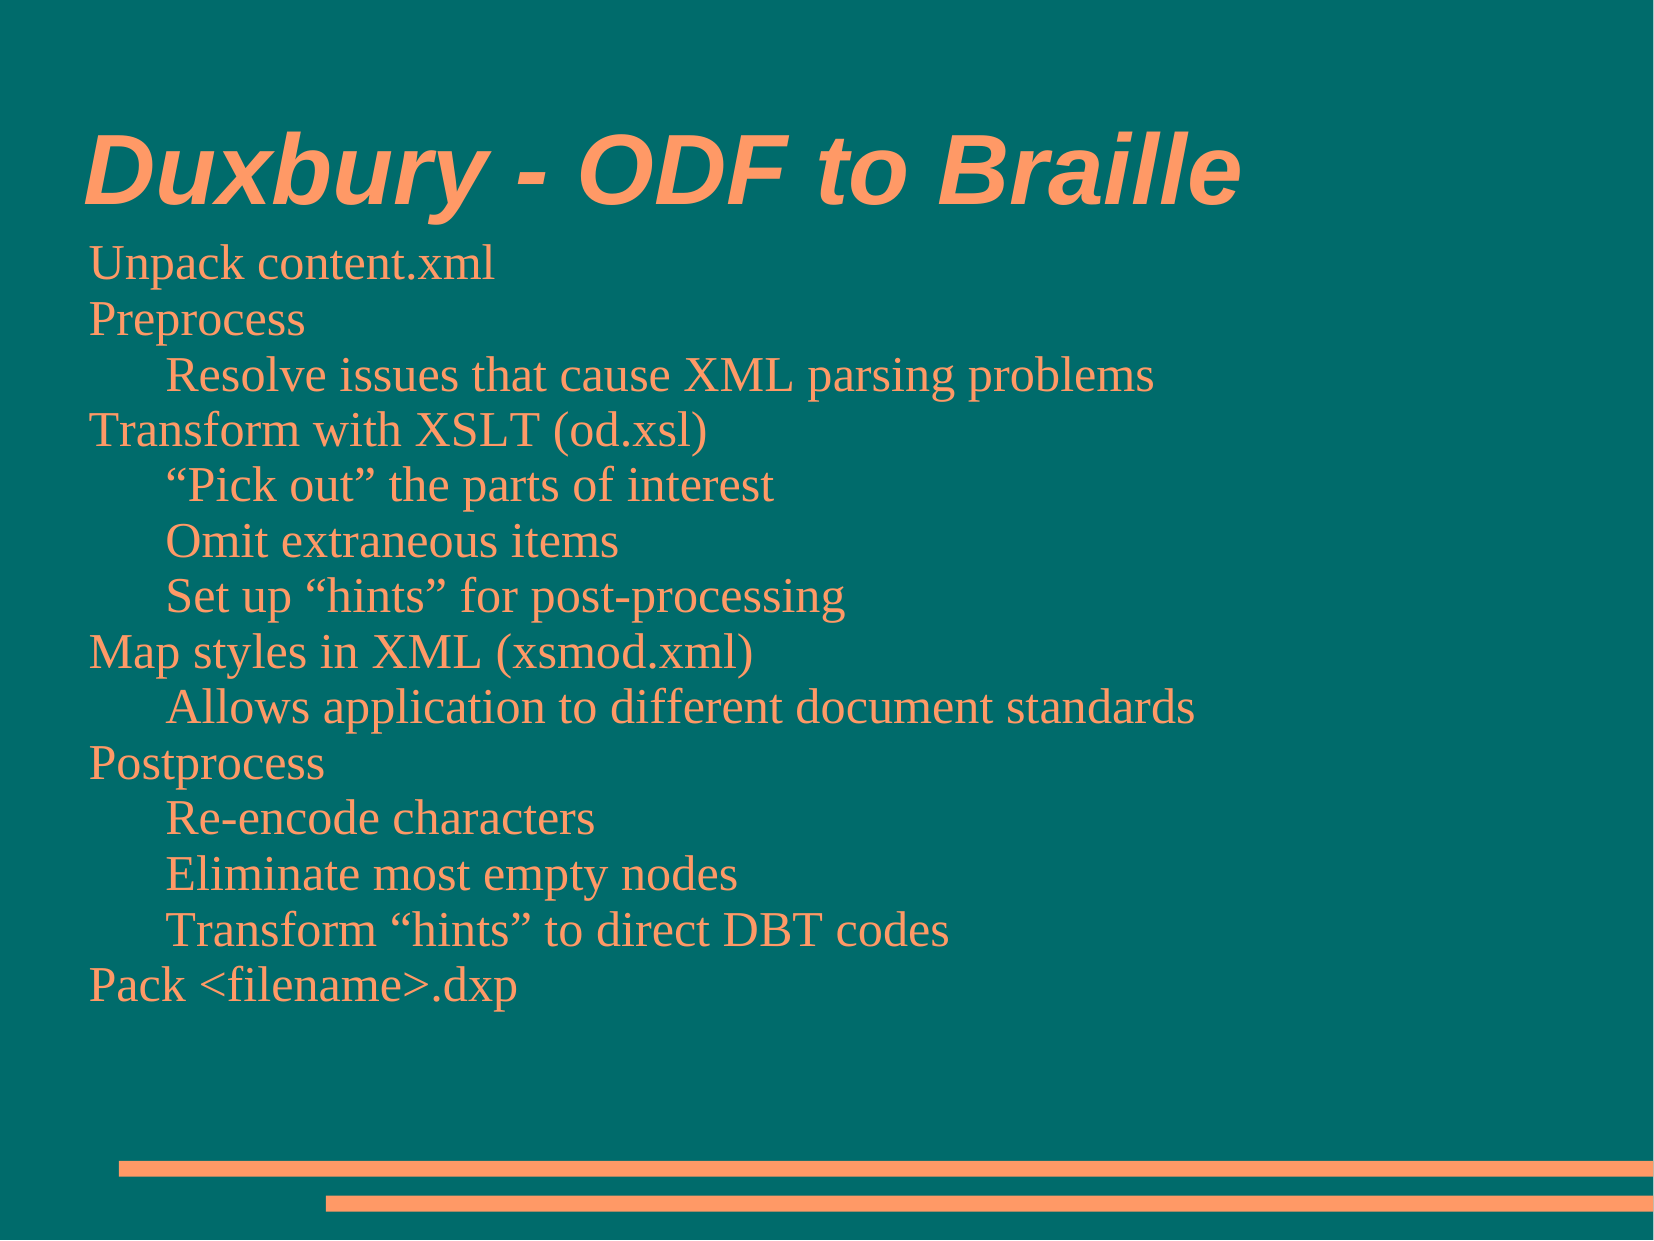

# Duxbury - ODF to Braille
Unpack content.xml
Preprocess
Resolve issues that cause XML parsing problems
Transform with XSLT (od.xsl)
“Pick out” the parts of interest
Omit extraneous items
Set up “hints” for post-processing
Map styles in XML (xsmod.xml)
Allows application to different document standards
Postprocess
Re-encode characters
Eliminate most empty nodes
Transform “hints” to direct DBT codes
Pack <filename>.dxp